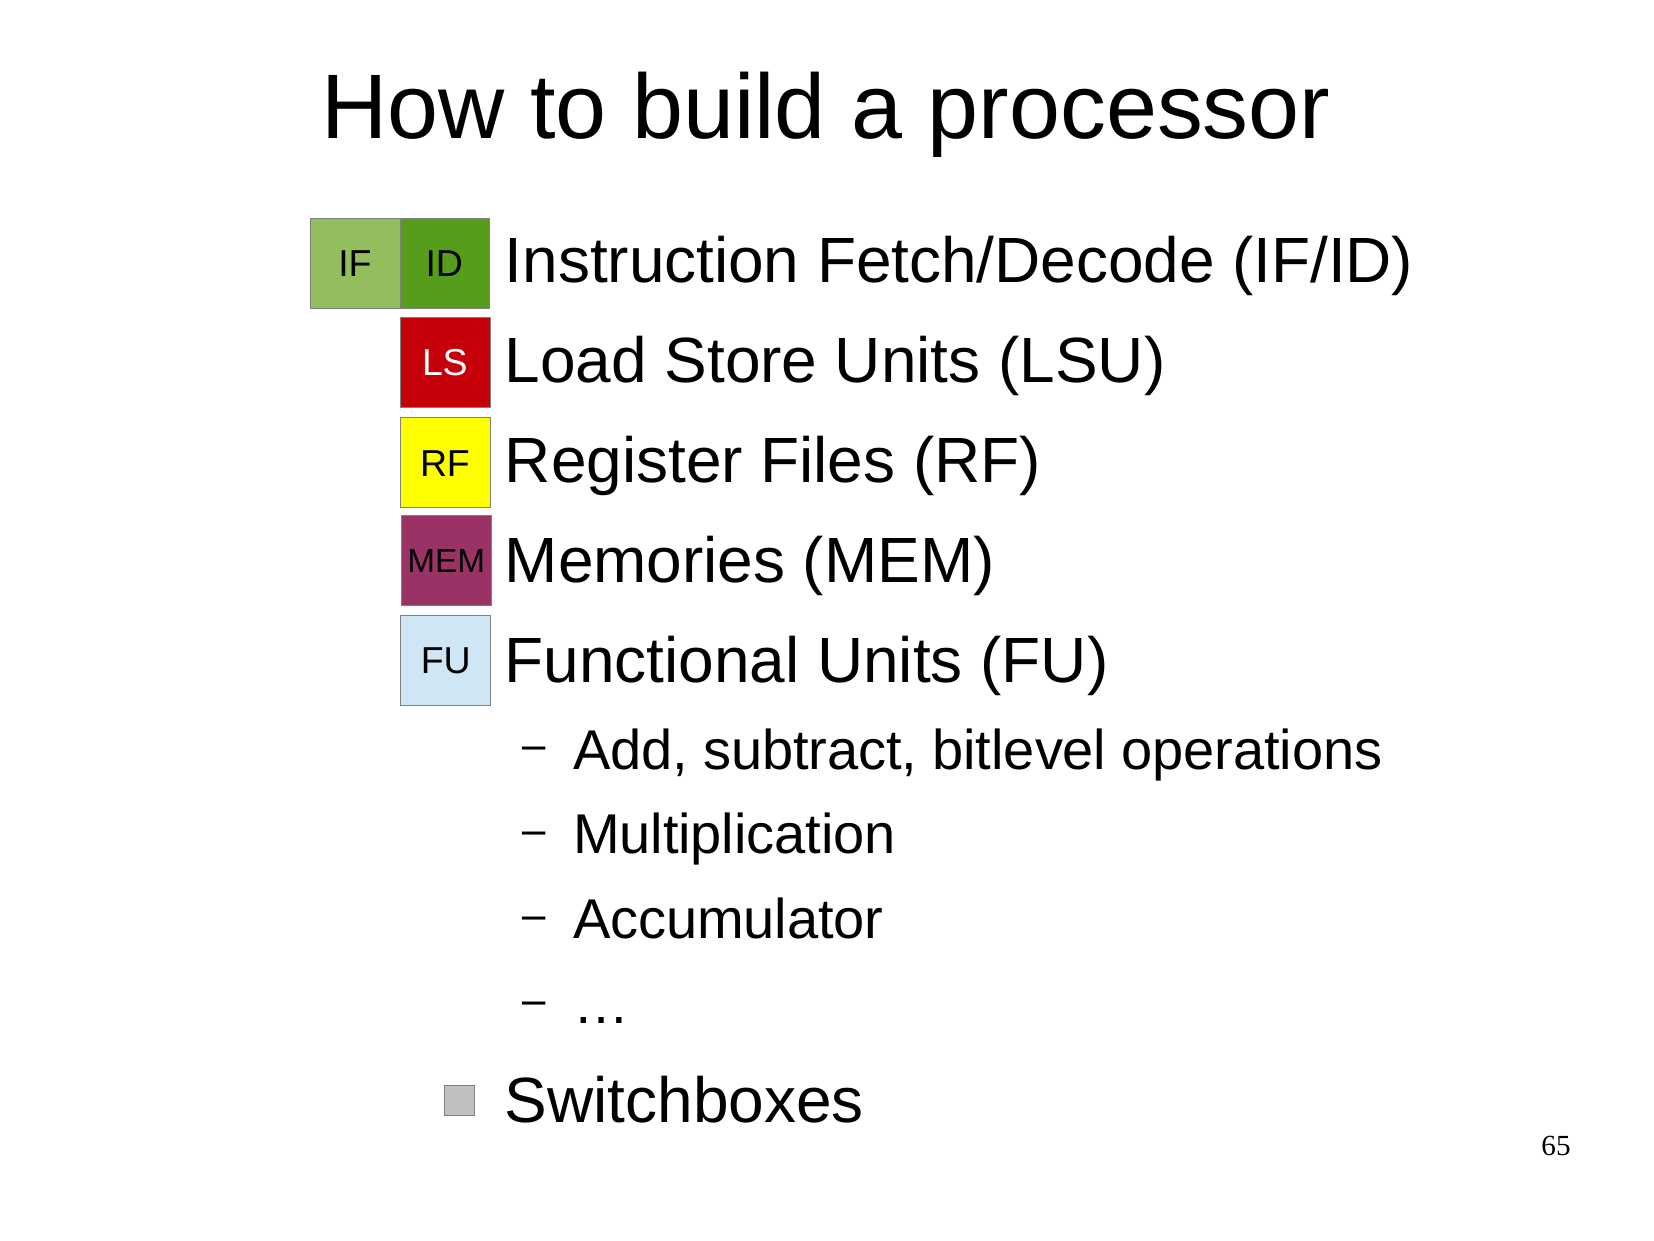

# How to build a processor
IF
ID
Instruction Fetch/Decode (IF/ID)
Load Store Units (LSU)
Register Files (RF)
Memories (MEM)
Functional Units (FU)
Add, subtract, bitlevel operations
Multiplication
Accumulator
…
Switchboxes
LS
RF
MEM
FU
65